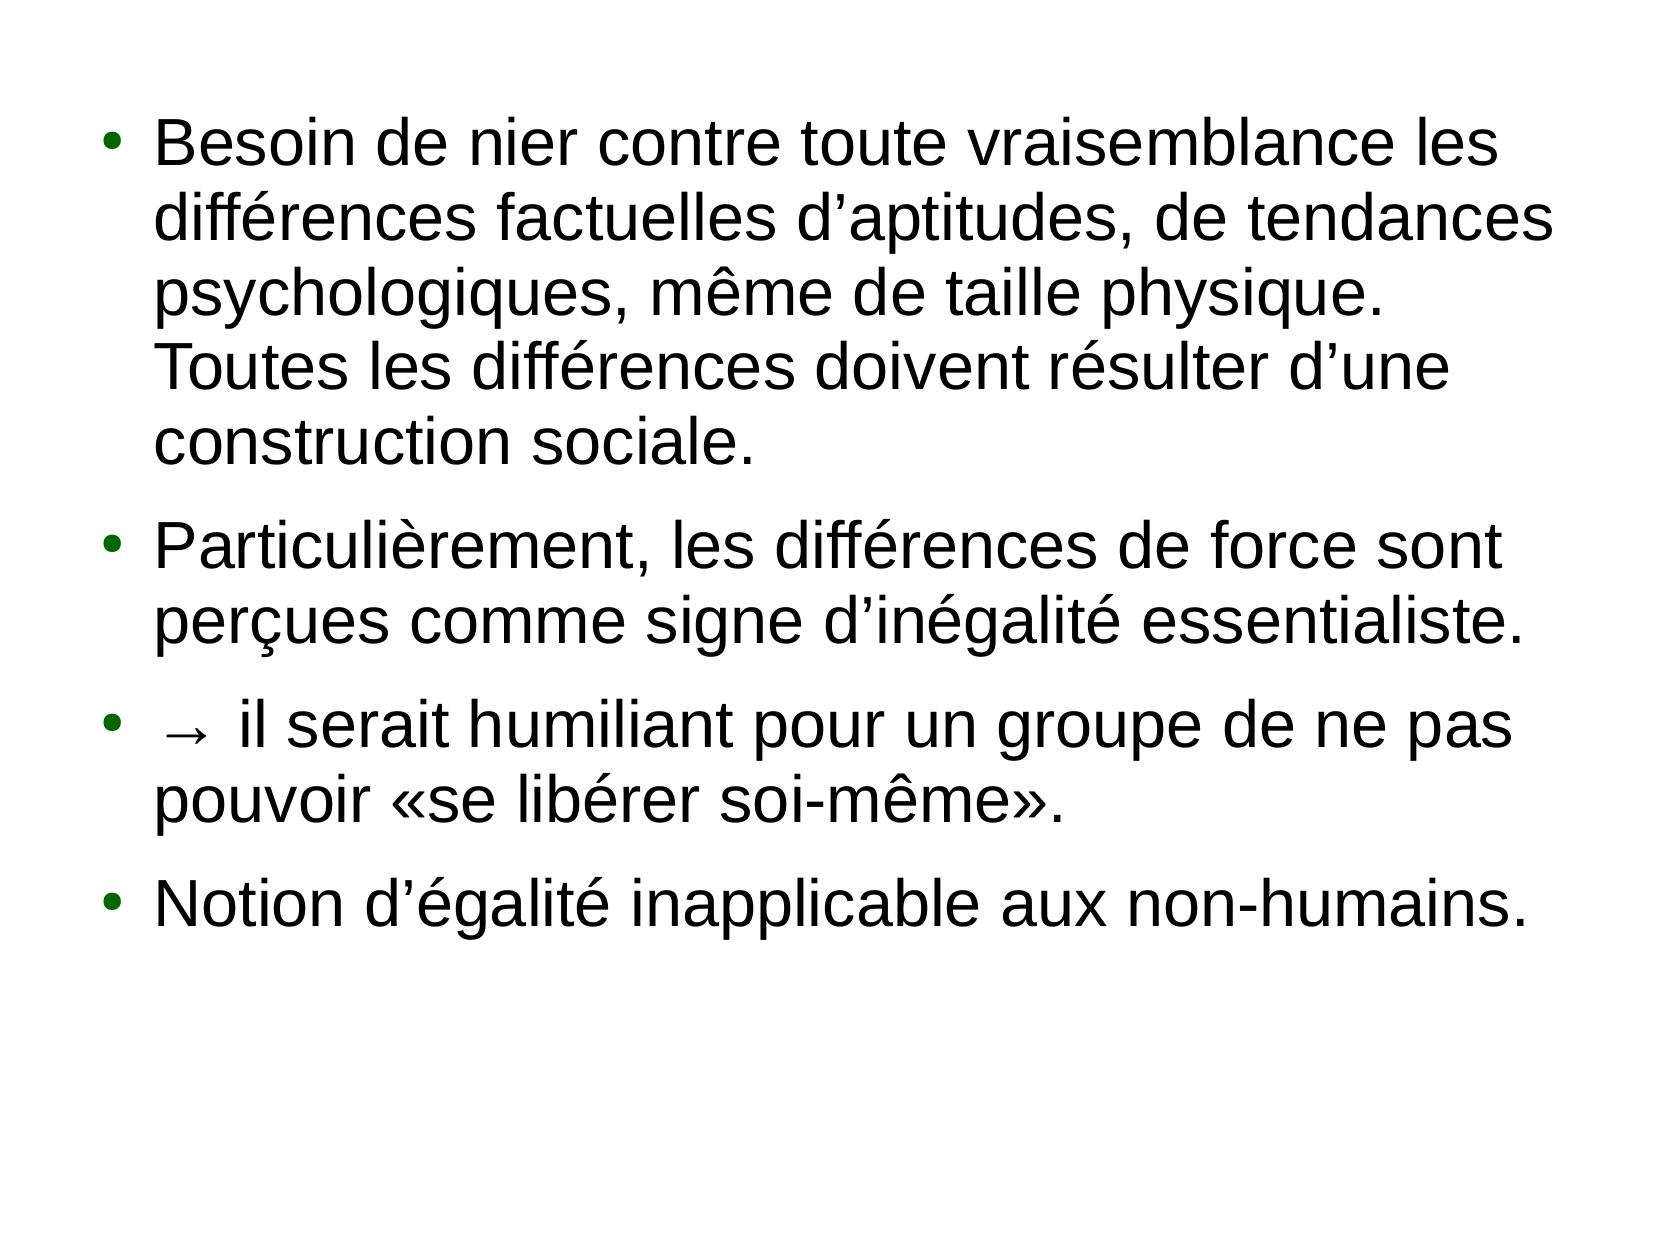

# Besoin de nier contre toute vraisemblance les différences factuelles d’aptitudes, de tendances psychologiques, même de taille physique. Toutes les différences doivent résulter d’une construction sociale.
Particulièrement, les différences de force sont perçues comme signe d’inégalité essentialiste.
→ il serait humiliant pour un groupe de ne pas pouvoir «se libérer soi-même».
Notion d’égalité inapplicable aux non-humains.